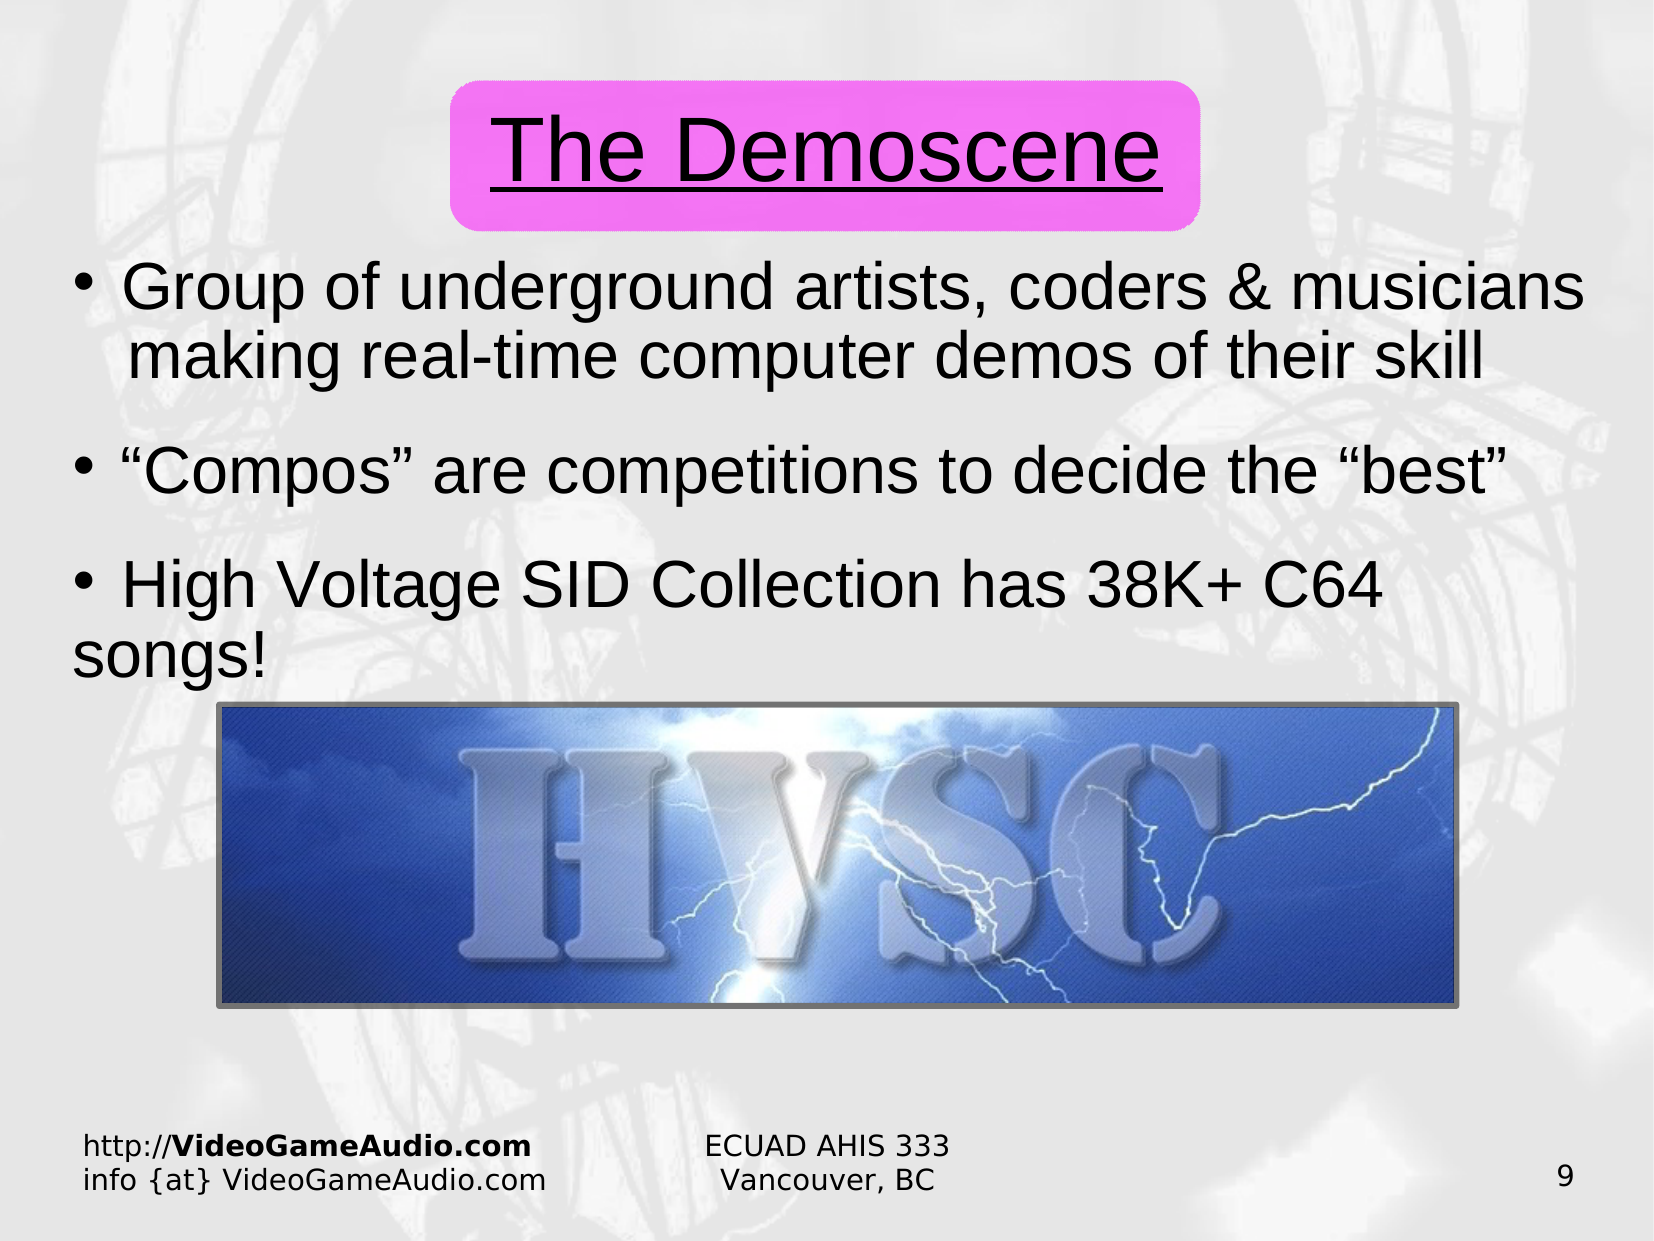

# The Demoscene
 Group of underground artists, coders & musicians making real-time computer demos of their skill
 “Compos” are competitions to decide the “best”
 High Voltage SID Collection has 38K+ C64 songs!
9